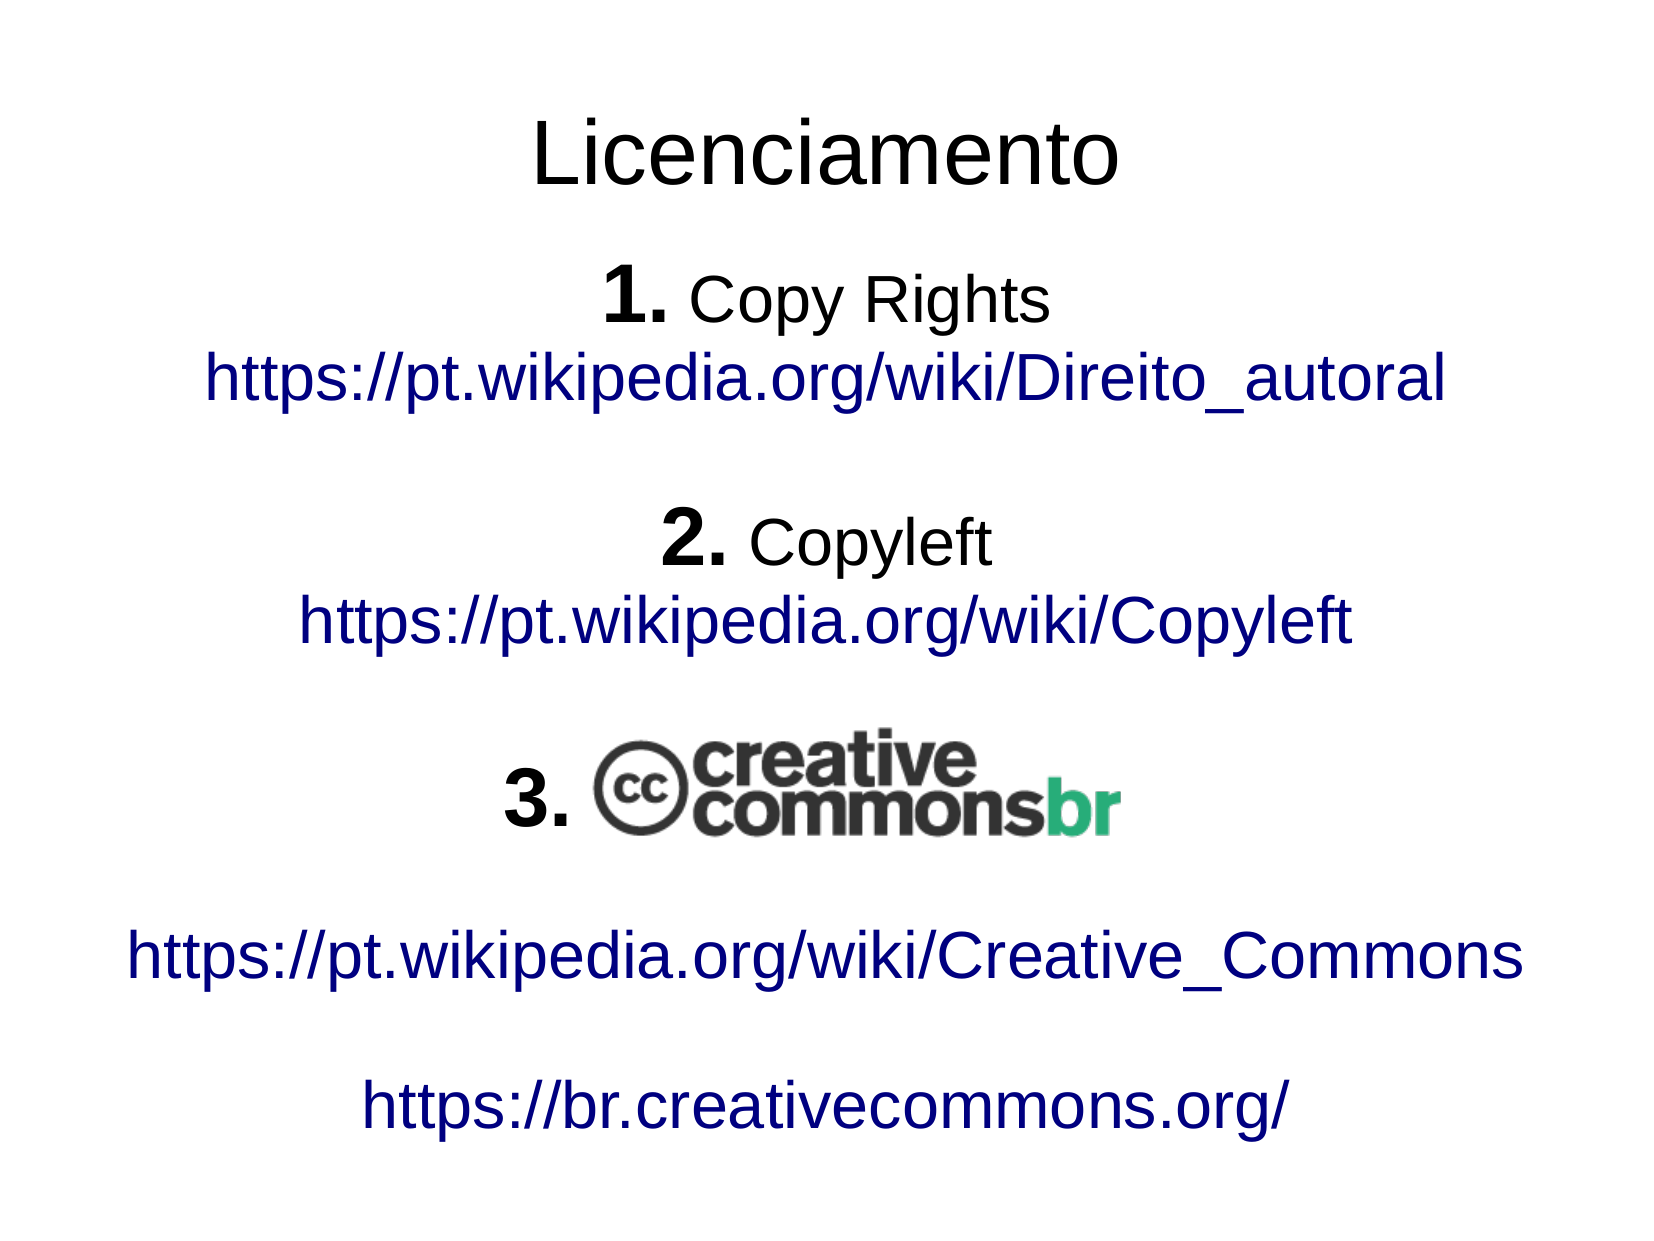

# Licenciamento
1. Copy Rights
https://pt.wikipedia.org/wiki/Direito_autoral
2. Copyleft
https://pt.wikipedia.org/wiki/Copyleft
3.
https://pt.wikipedia.org/wiki/Creative_Commons
https://br.creativecommons.org/